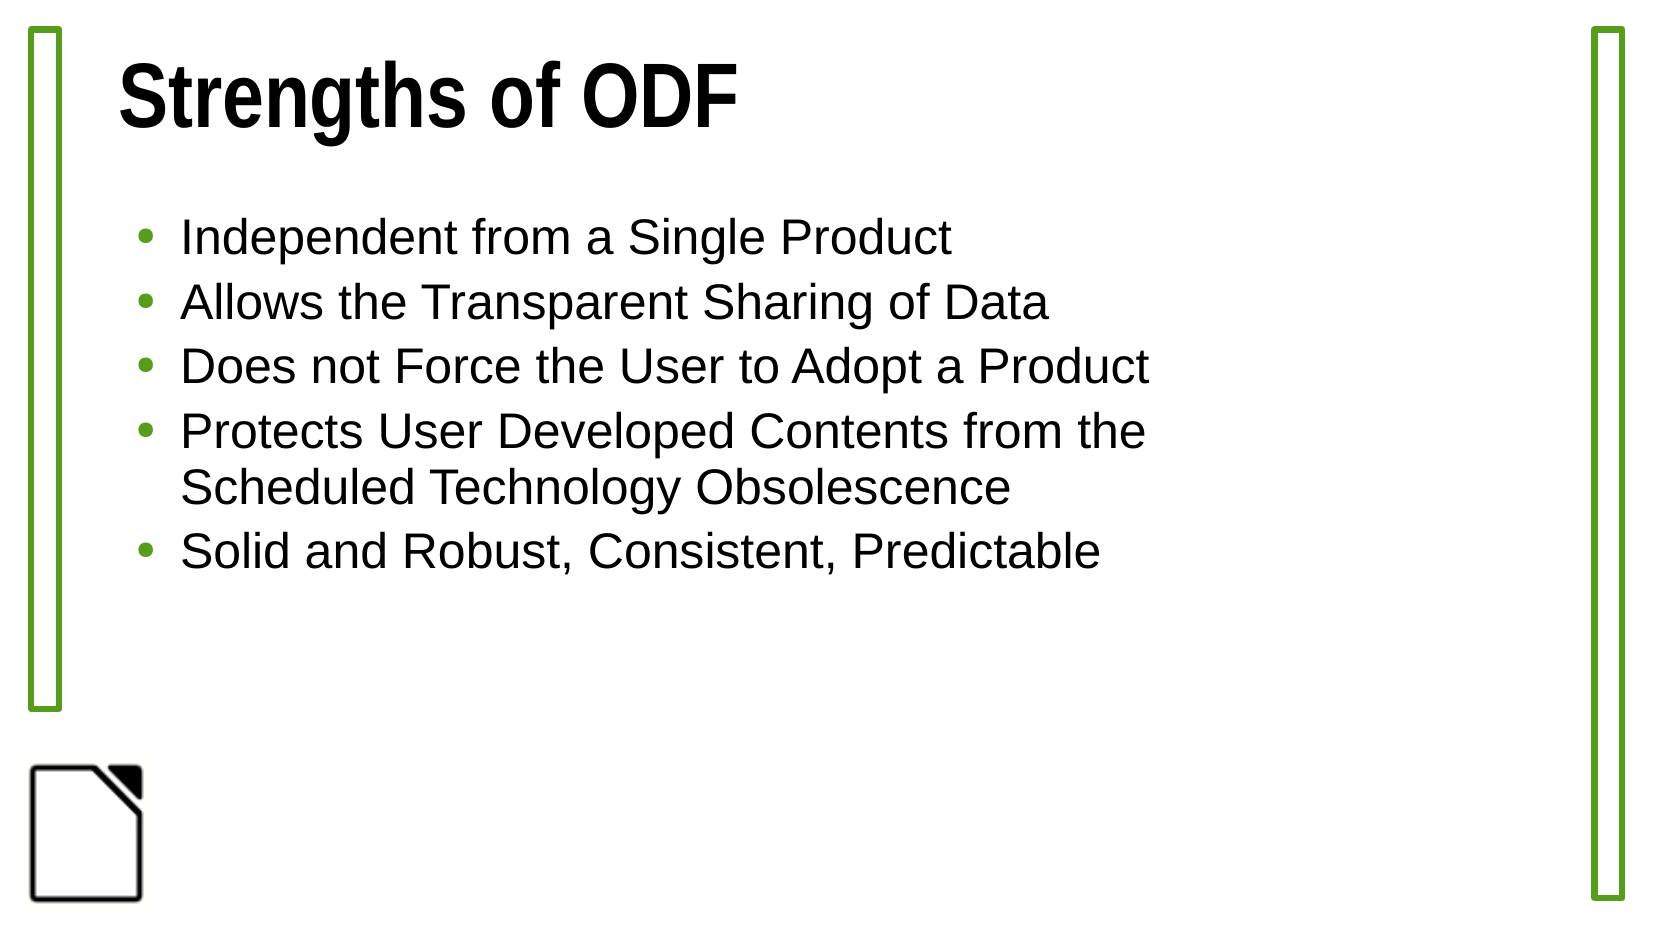

# Strengths of ODF
Independent from a Single Product
Allows the Transparent Sharing of Data
Does not Force the User to Adopt a Product
Protects User Developed Contents from the
Scheduled Technology Obsolescence
Solid and Robust, Consistent, Predictable